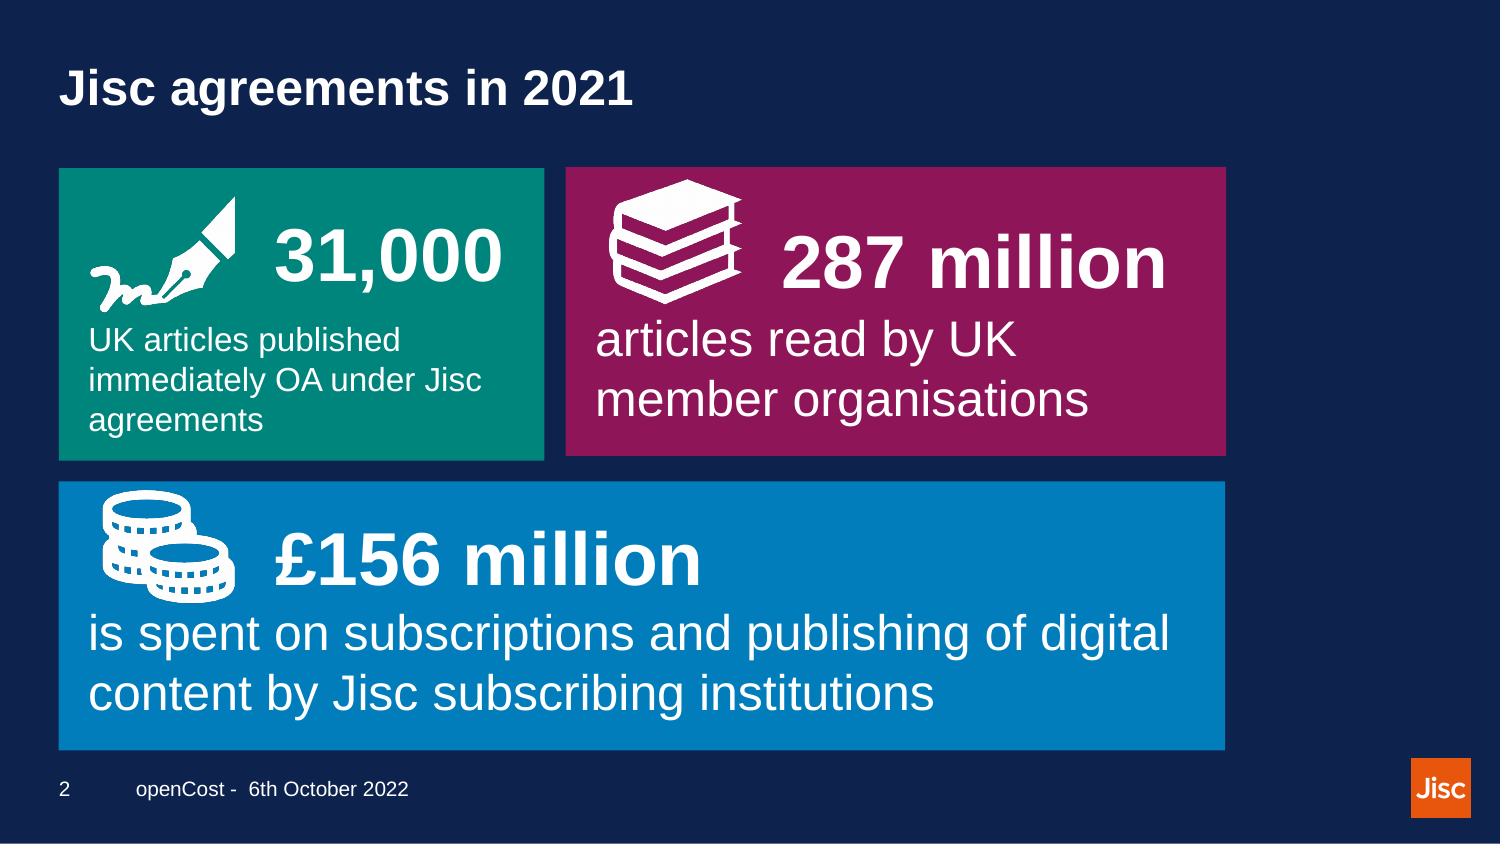

# Jisc agreements in 2021
        287 million articles read by UK member organisations
        31,000
UK articles published immediately OA under Jisc agreements
         £156 million
is spent on subscriptions and publishing of digital content by Jisc subscribing institutions
openCost - 6th October 2022